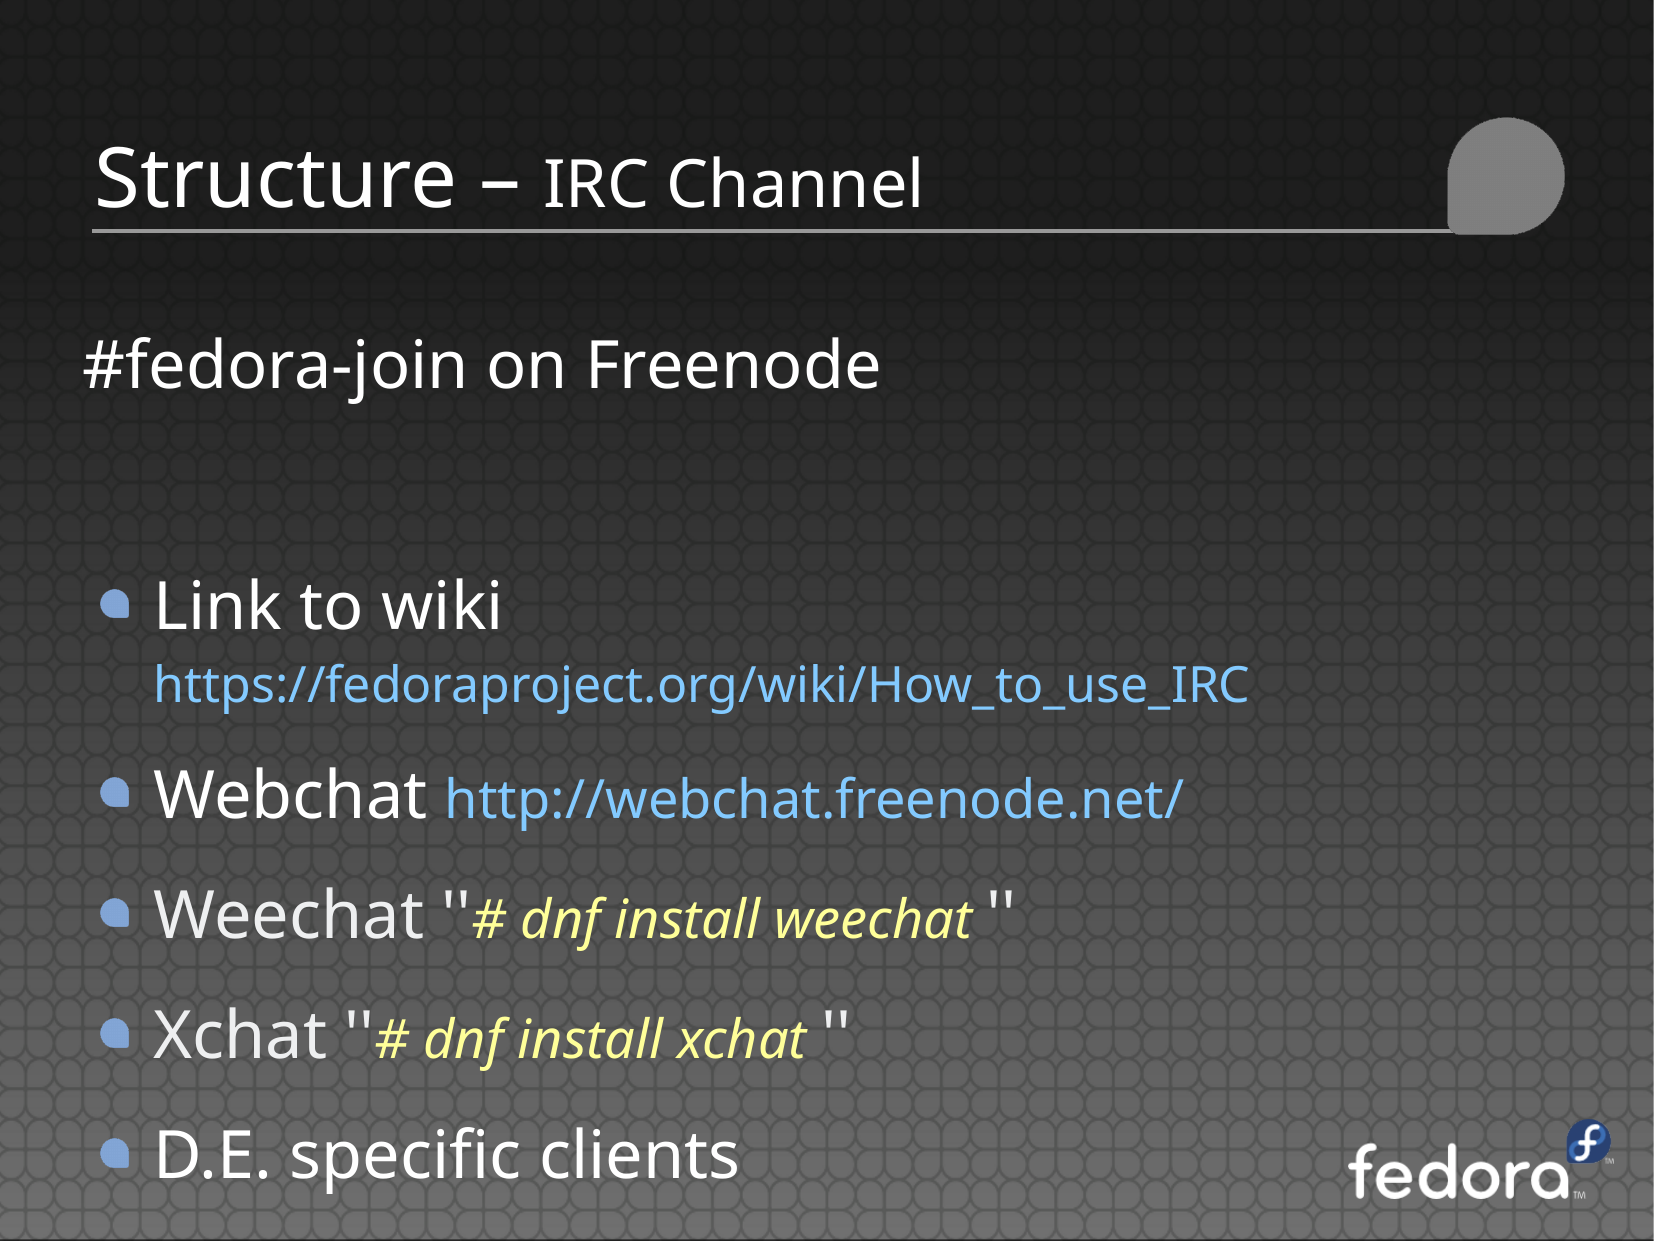

# Structure – IRC Channel
#fedora-join on Freenode
Link to wiki https://fedoraproject.org/wiki/How_to_use_IRC
Webchat http://webchat.freenode.net/
Weechat ''# dnf install weechat ''
Xchat ''# dnf install xchat ''
D.E. specific clients